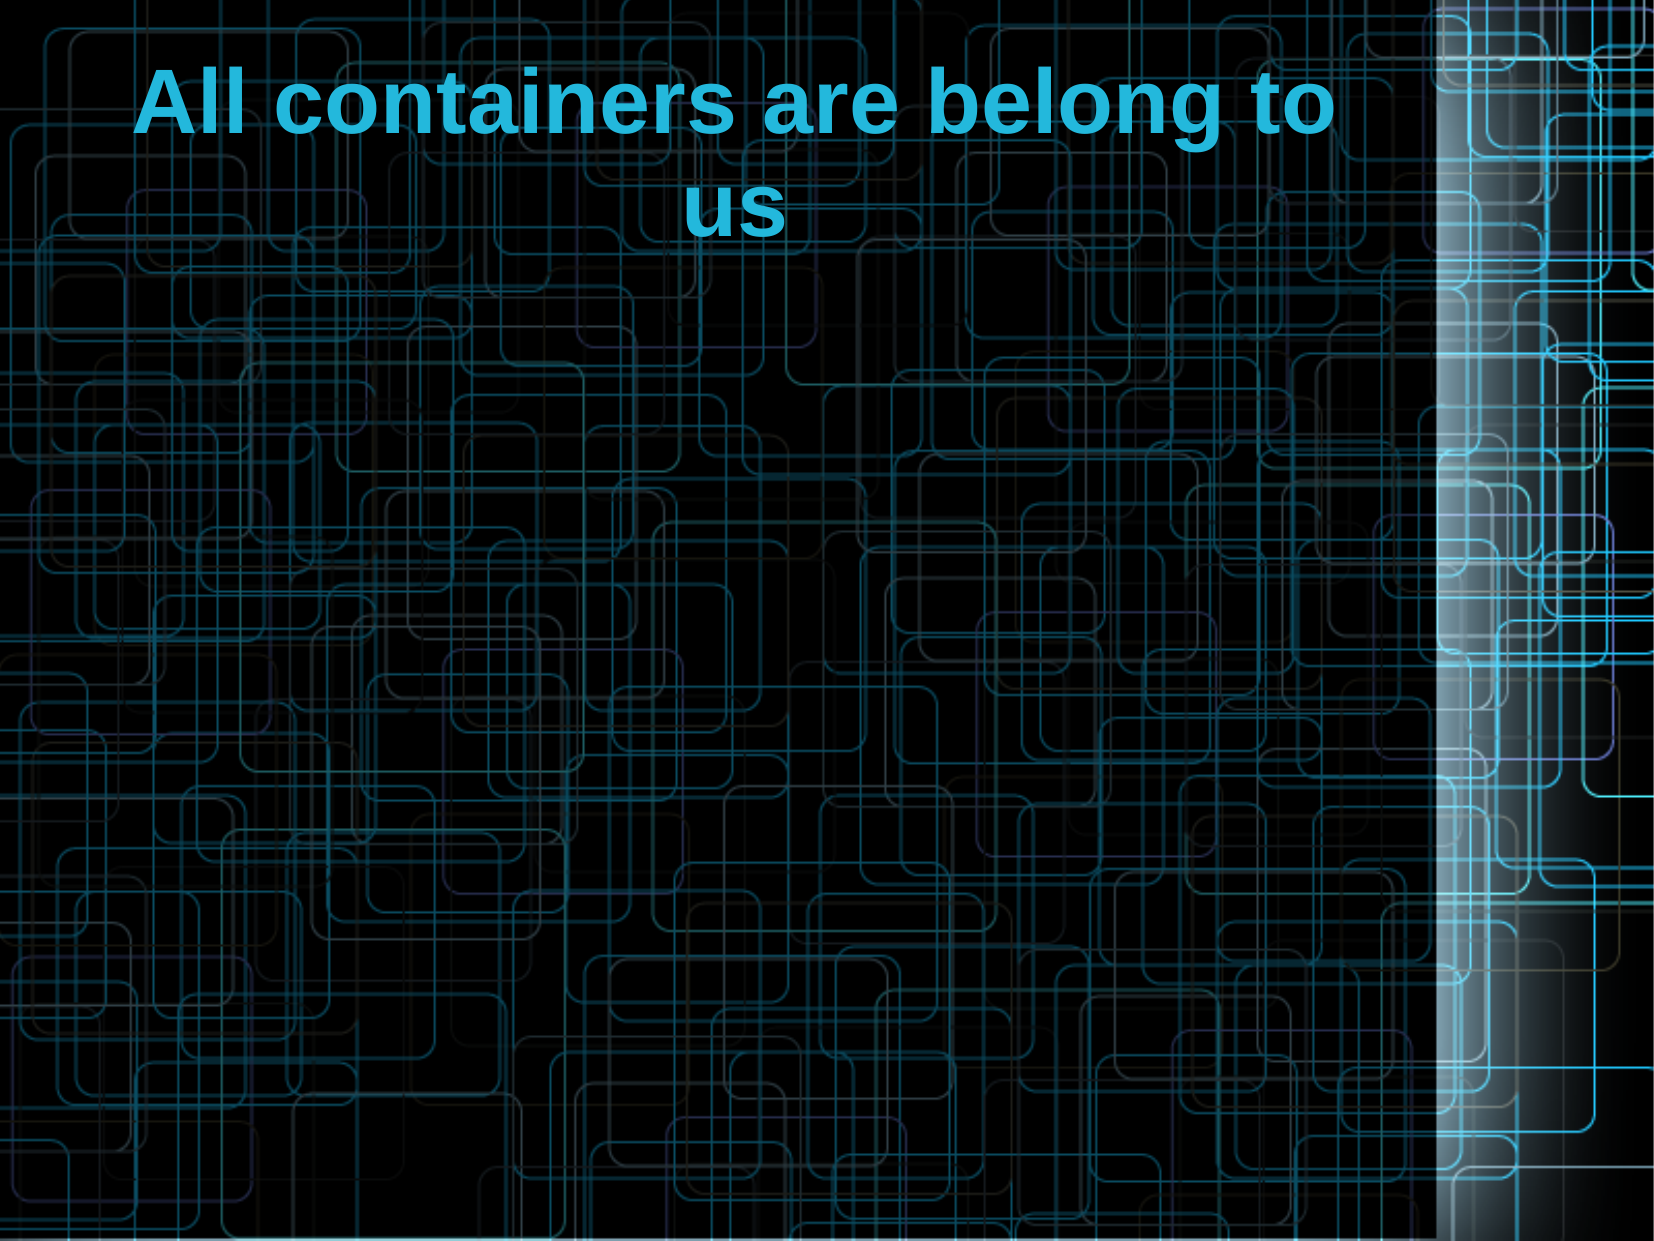

# All containers are belong to us